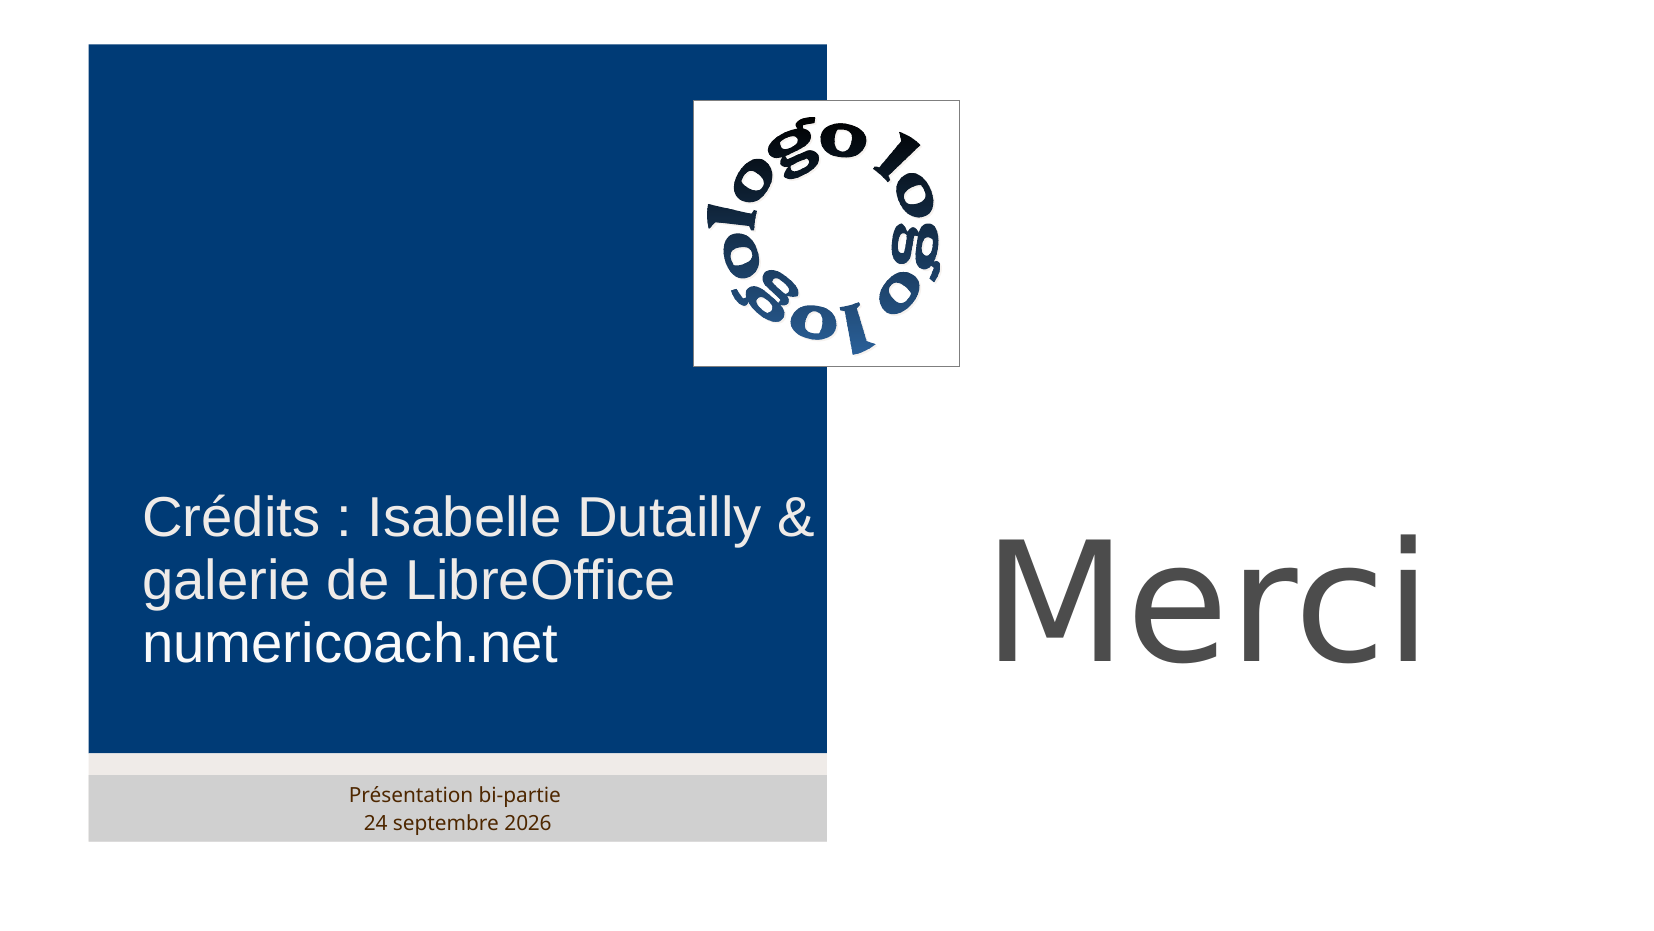

Merci
# Crédits : Isabelle Dutailly & galerie de LibreOffice numericoach.net
Présentation bi-partie